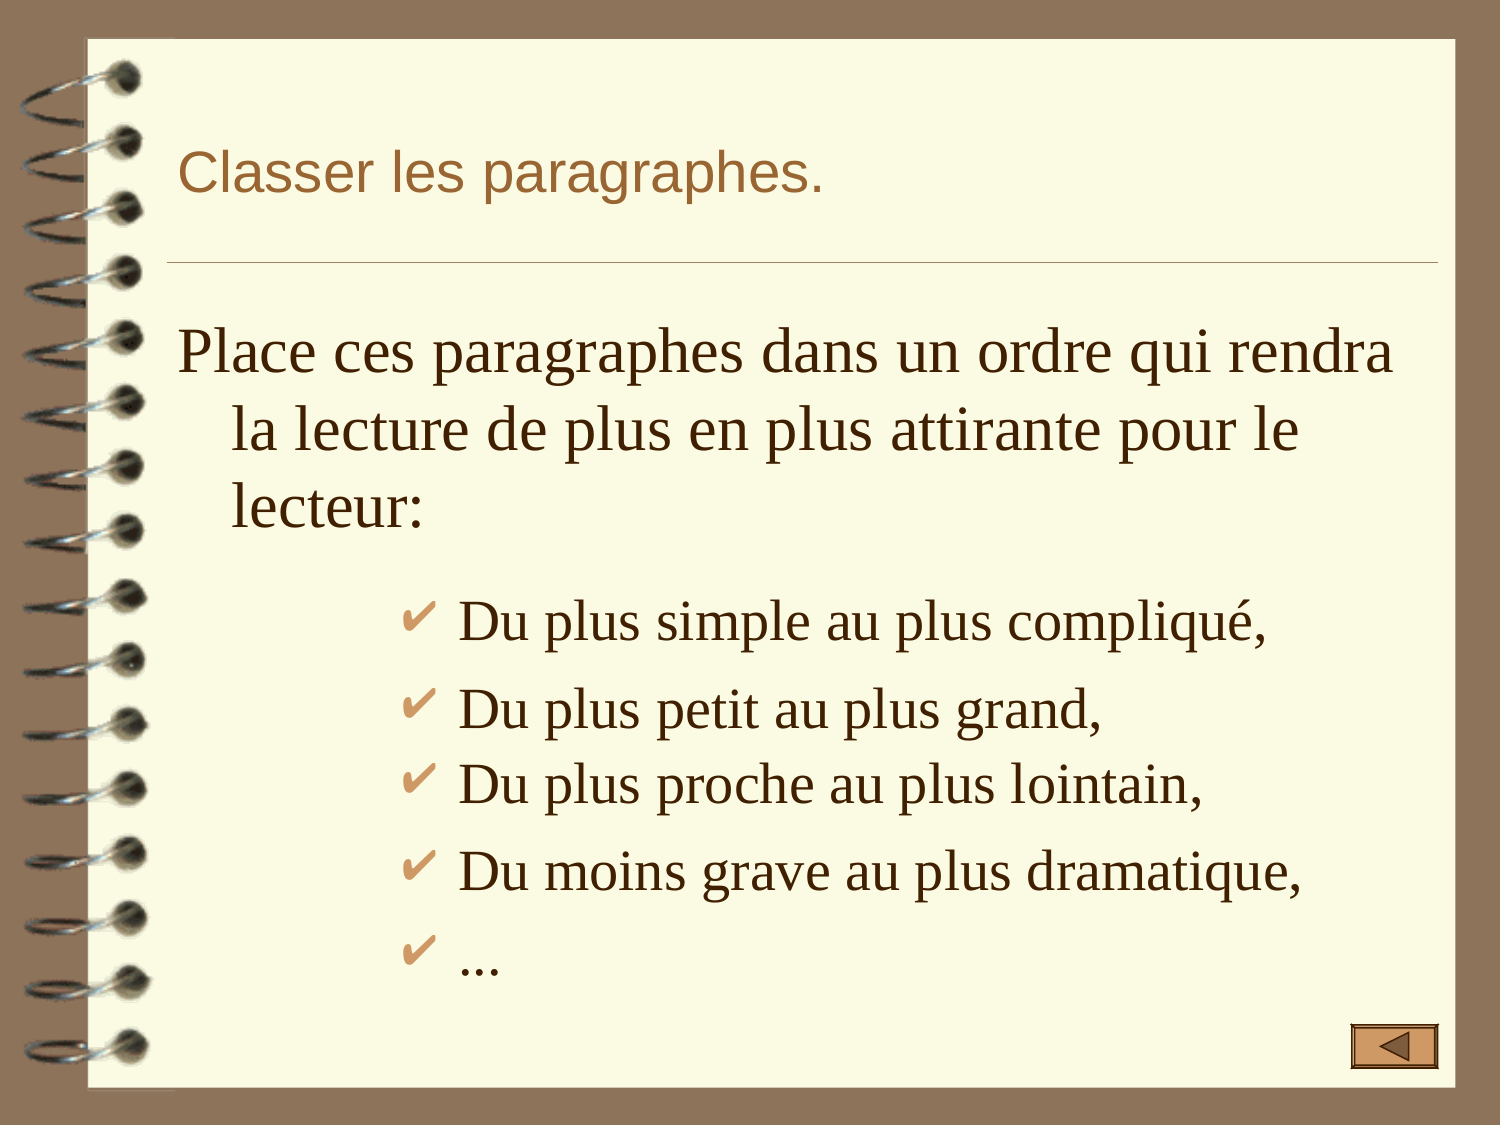

# Classer les paragraphes.
Place ces paragraphes dans un ordre qui rendra la lecture de plus en plus attirante pour le lecteur:
Du plus simple au plus compliqué,
Du plus petit au plus grand,
Du plus proche au plus lointain,
Du moins grave au plus dramatique,
...